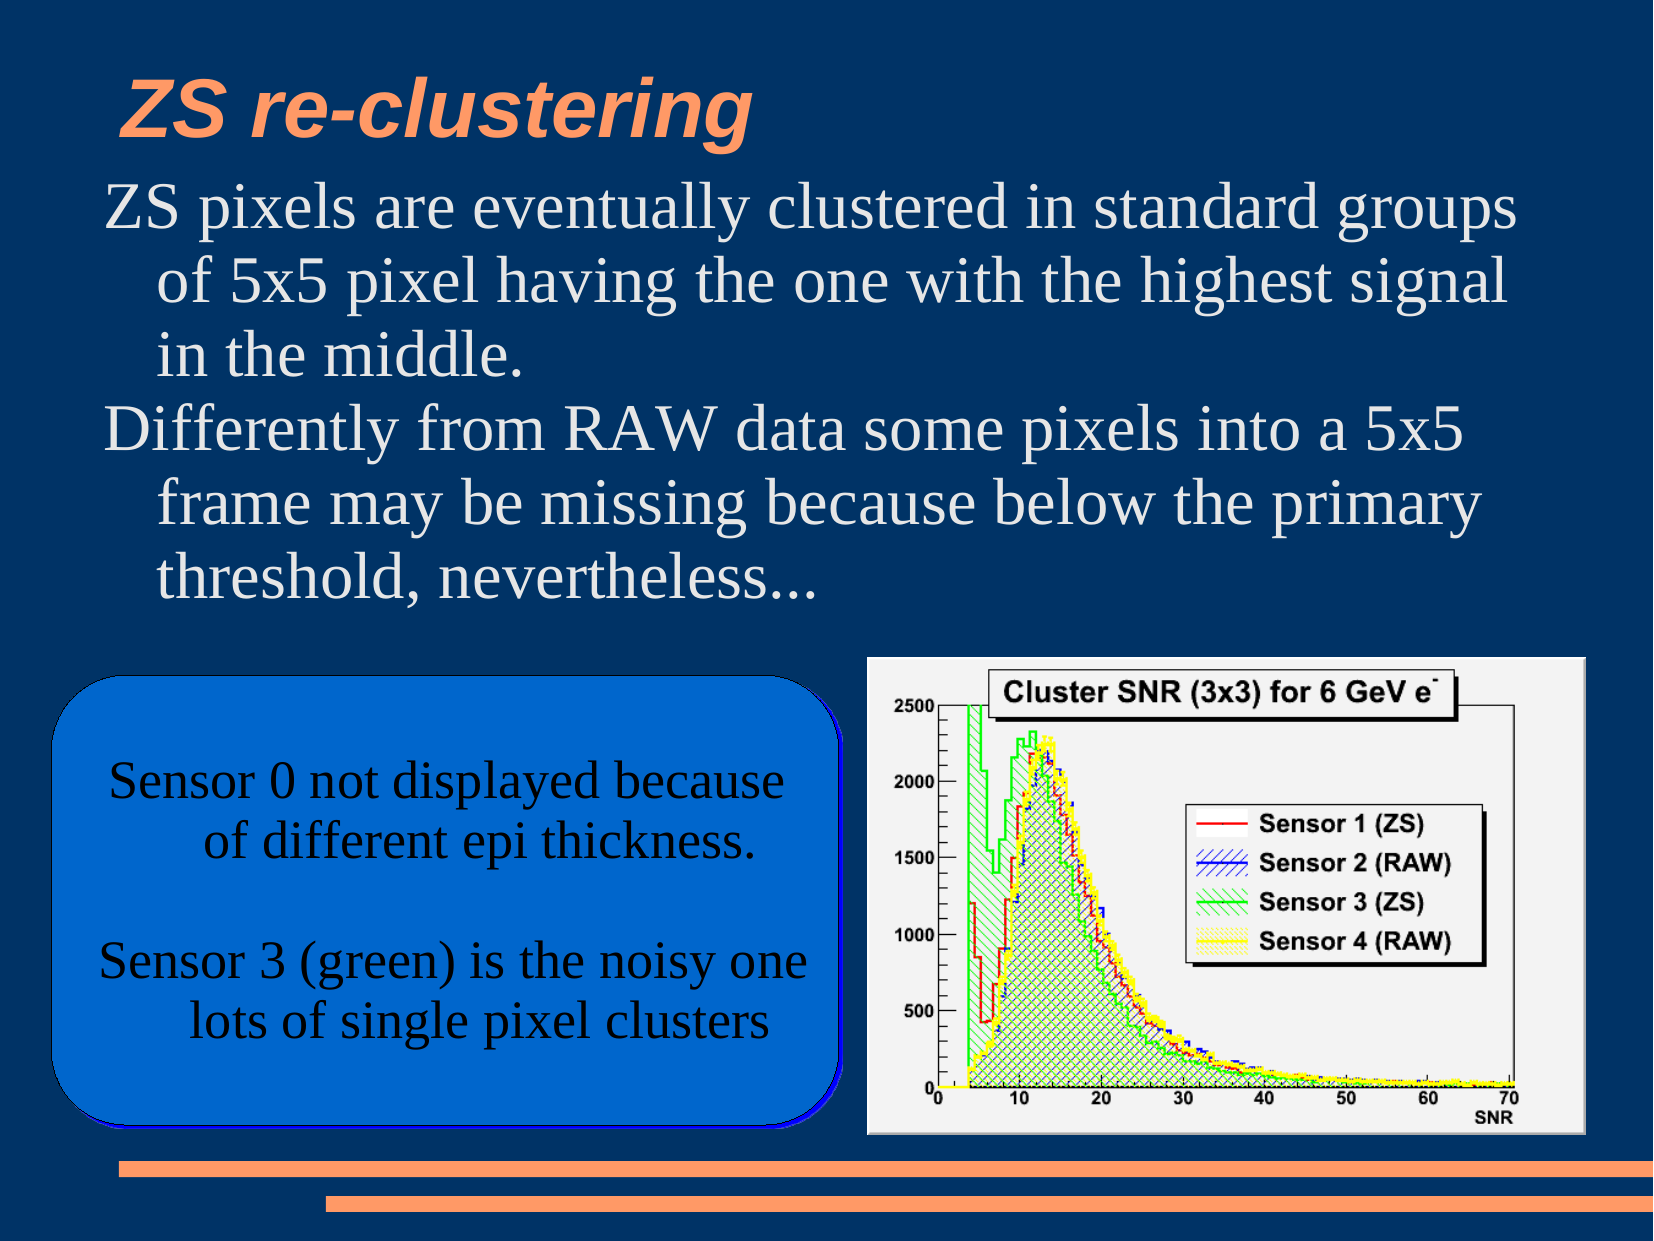

# ZS re-clustering
ZS pixels are eventually clustered in standard groups of 5x5 pixel having the one with the highest signal in the middle.
Differently from RAW data some pixels into a 5x5 frame may be missing because below the primary threshold, nevertheless...
Sensor 0 not displayed because
of different epi thickness.
Sensor 3 (green) is the noisy one
lots of single pixel clusters